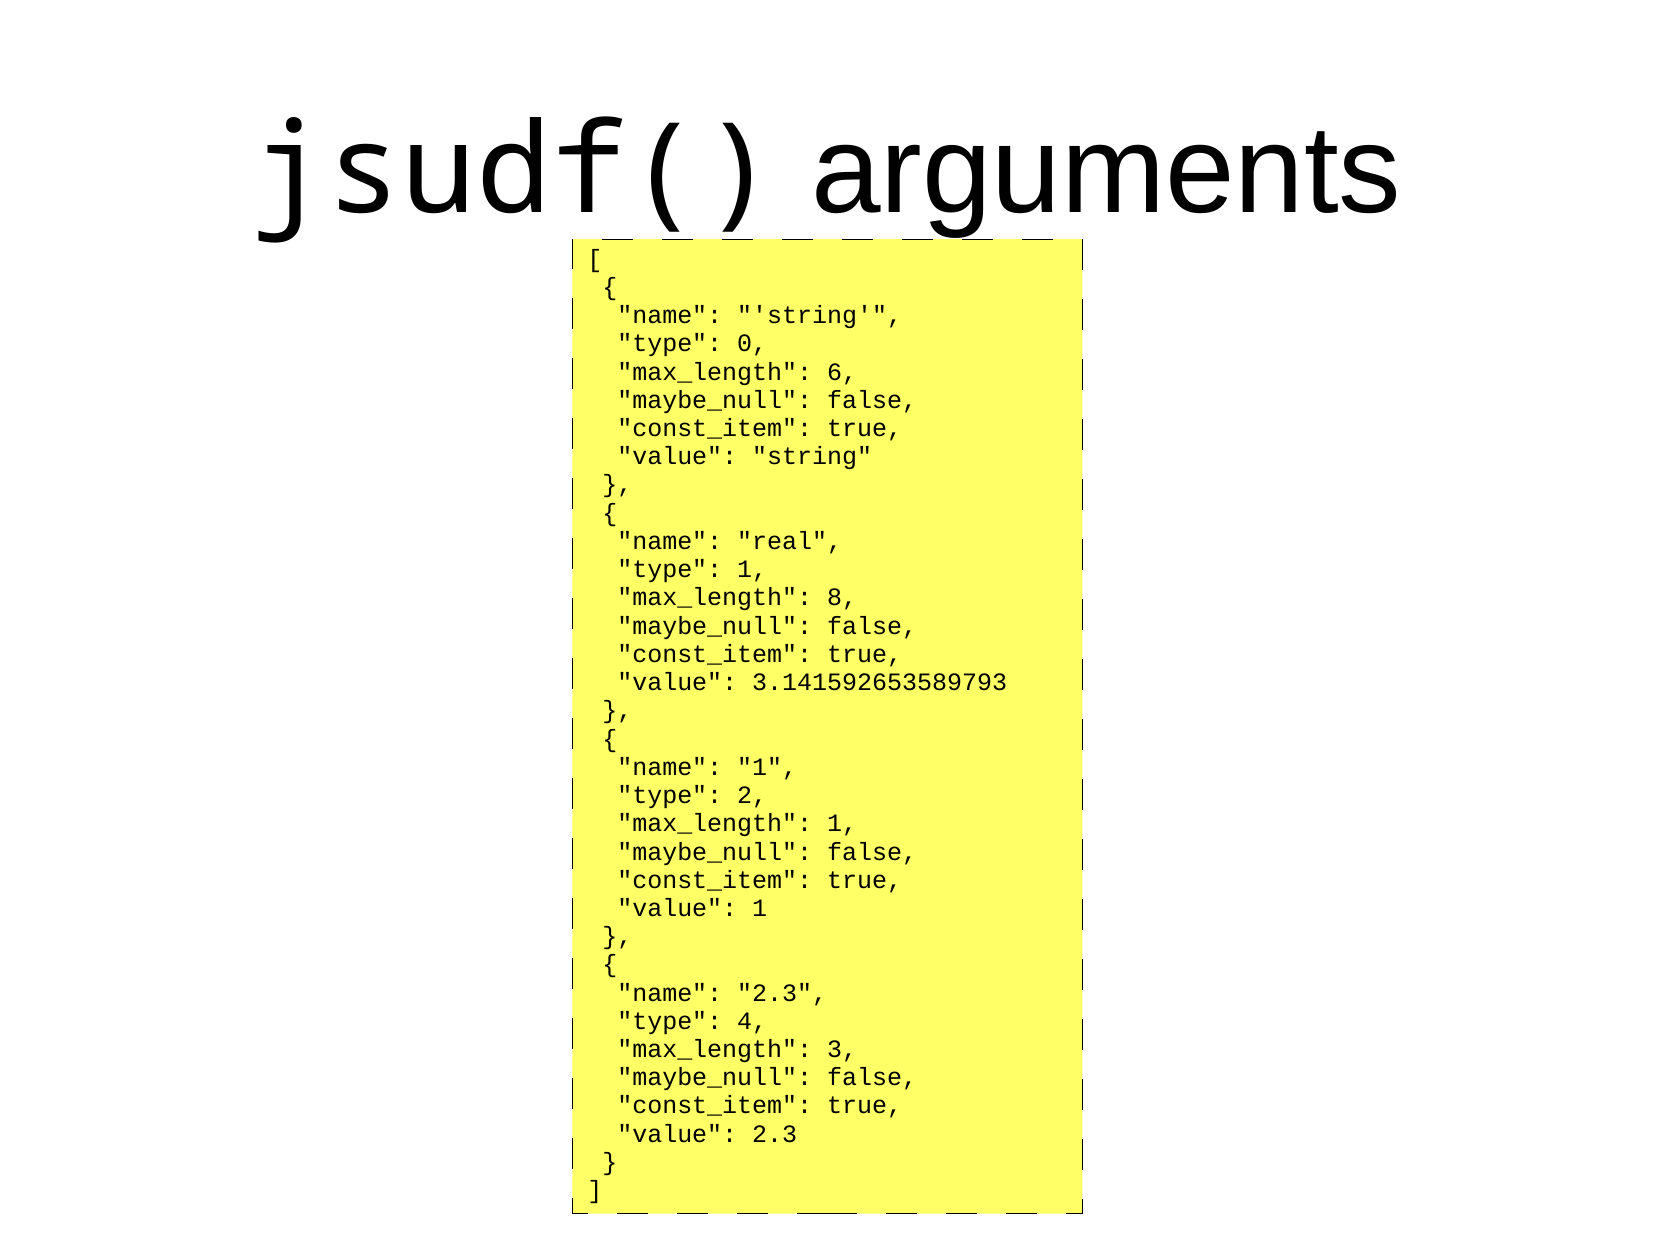

# jsudf() arguments
[
 {
 "name": "'string'",
 "type": 0,
 "max_length": 6,
 "maybe_null": false,
 "const_item": true,
 "value": "string"
 },
 {
 "name": "real",
 "type": 1,
 "max_length": 8,
 "maybe_null": false,
 "const_item": true,
 "value": 3.141592653589793
 },
 {
 "name": "1",
 "type": 2,
 "max_length": 1,
 "maybe_null": false,
 "const_item": true,
 "value": 1
 },
 {
 "name": "2.3",
 "type": 4,
 "max_length": 3,
 "maybe_null": false,
 "const_item": true,
 "value": 2.3
 }
]